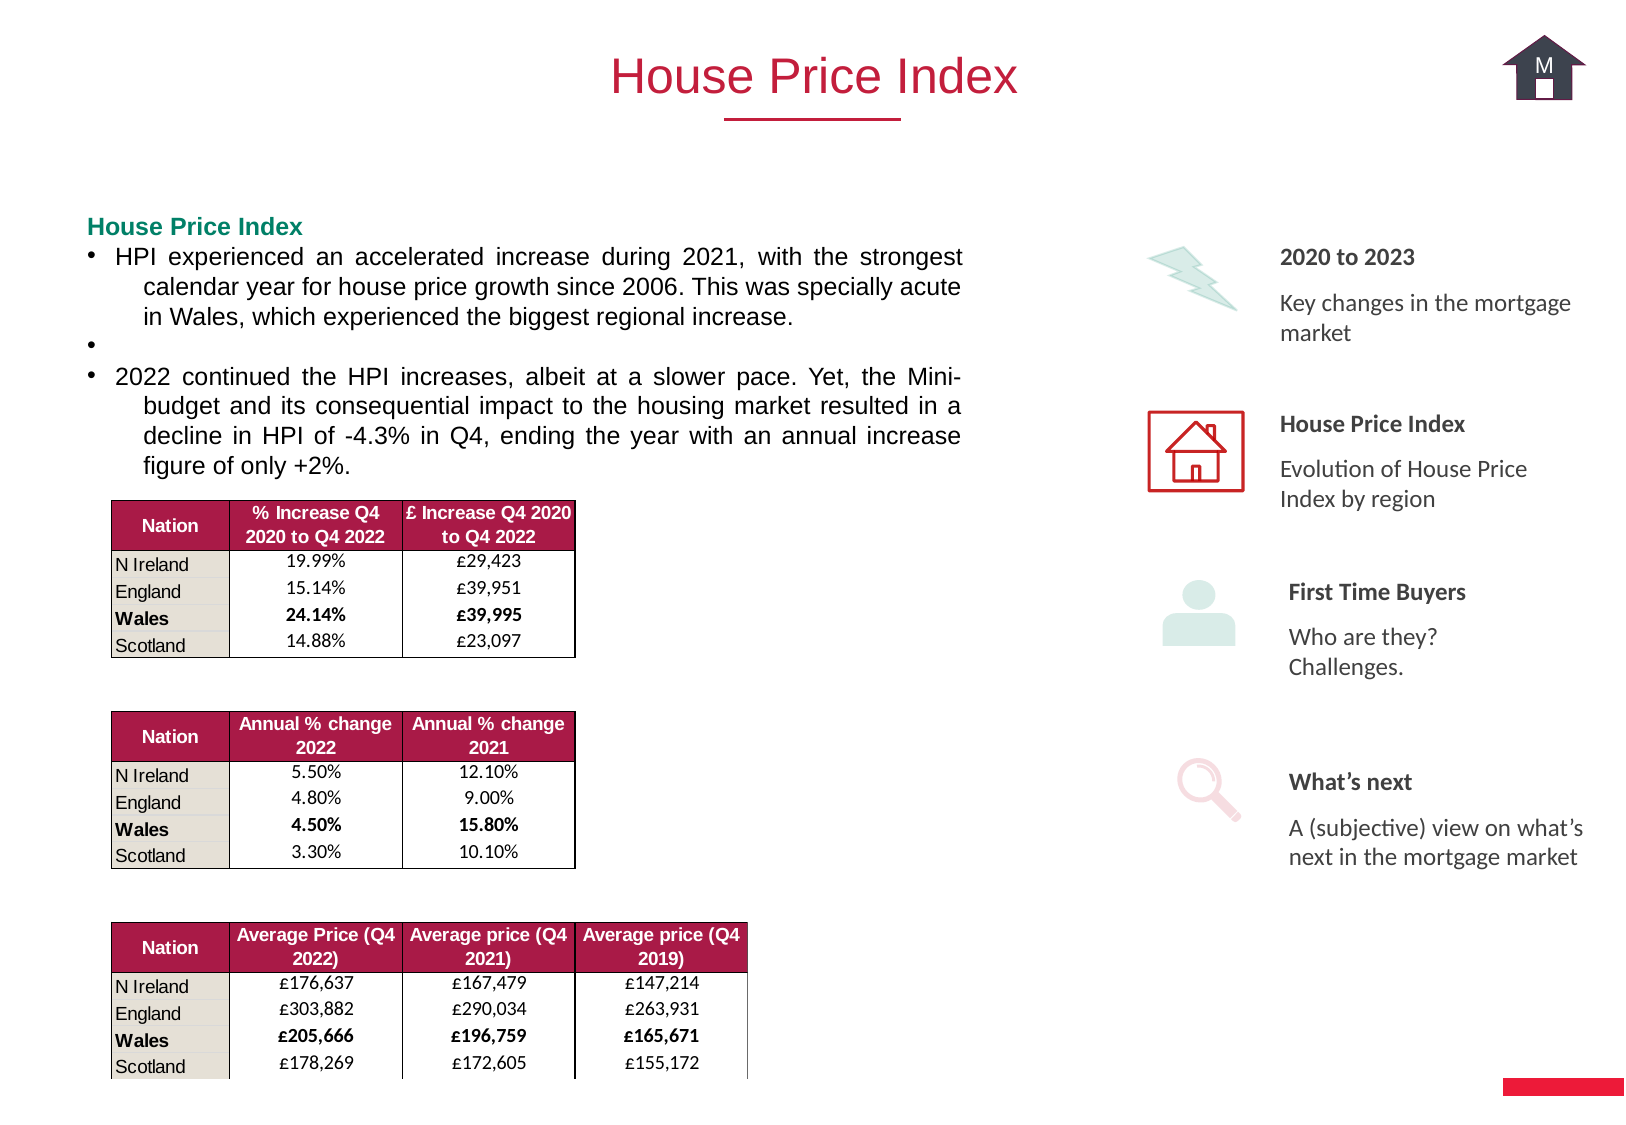

House Price Index
House Price Index
HPI experienced an accelerated increase during 2021, with the strongest calendar year for house price growth since 2006. This was specially acute in Wales, which experienced the biggest regional increase.
2022 continued the HPI increases, albeit at a slower pace. Yet, the Mini-budget and its consequential impact to the housing market resulted in a decline in HPI of -4.3% in Q4, ending the year with an annual increase figure of only +2%.
2020 to 2023
Key changes in the mortgage market
House Price Index
Evolution of House Price Index by region
First Time Buyers
Who are they?
Challenges.
What’s next
A (subjective) view on what’s next in the mortgage market